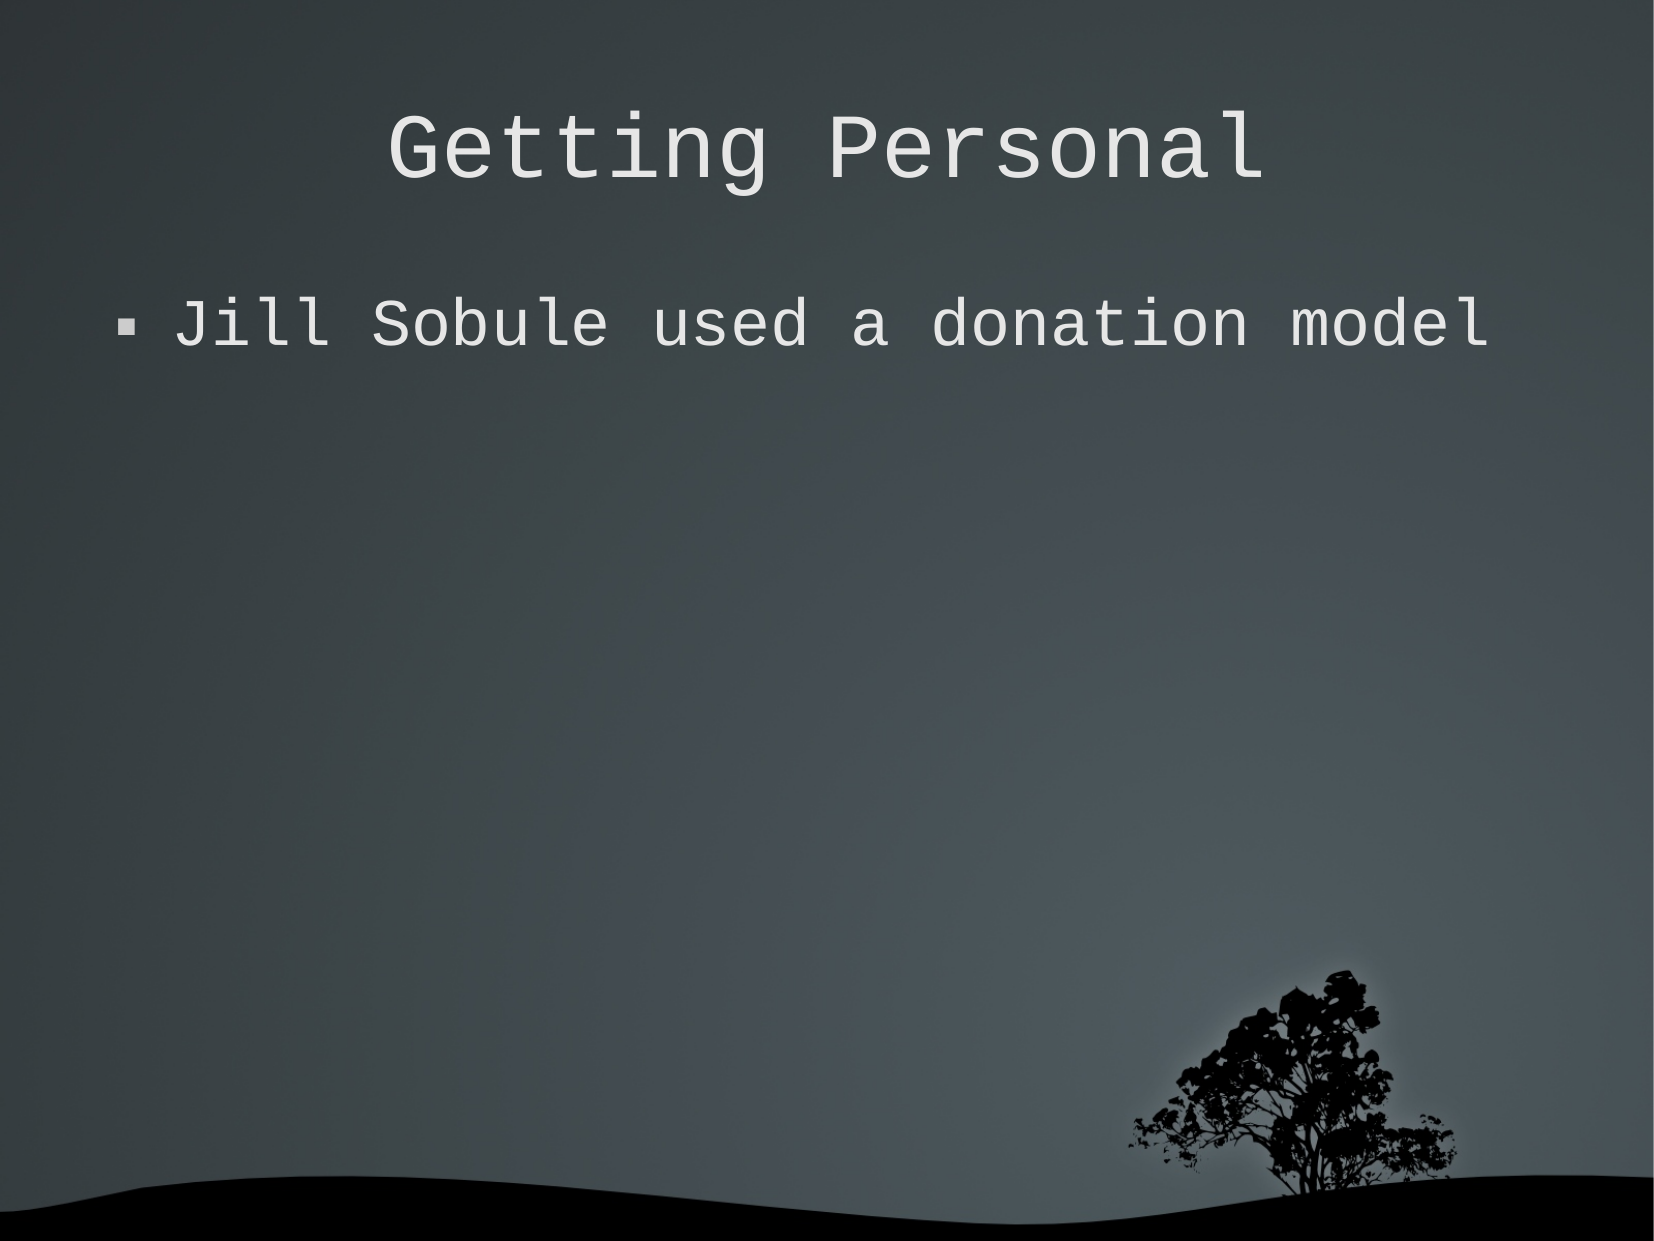

# Getting Personal
Jill Sobule used a donation model